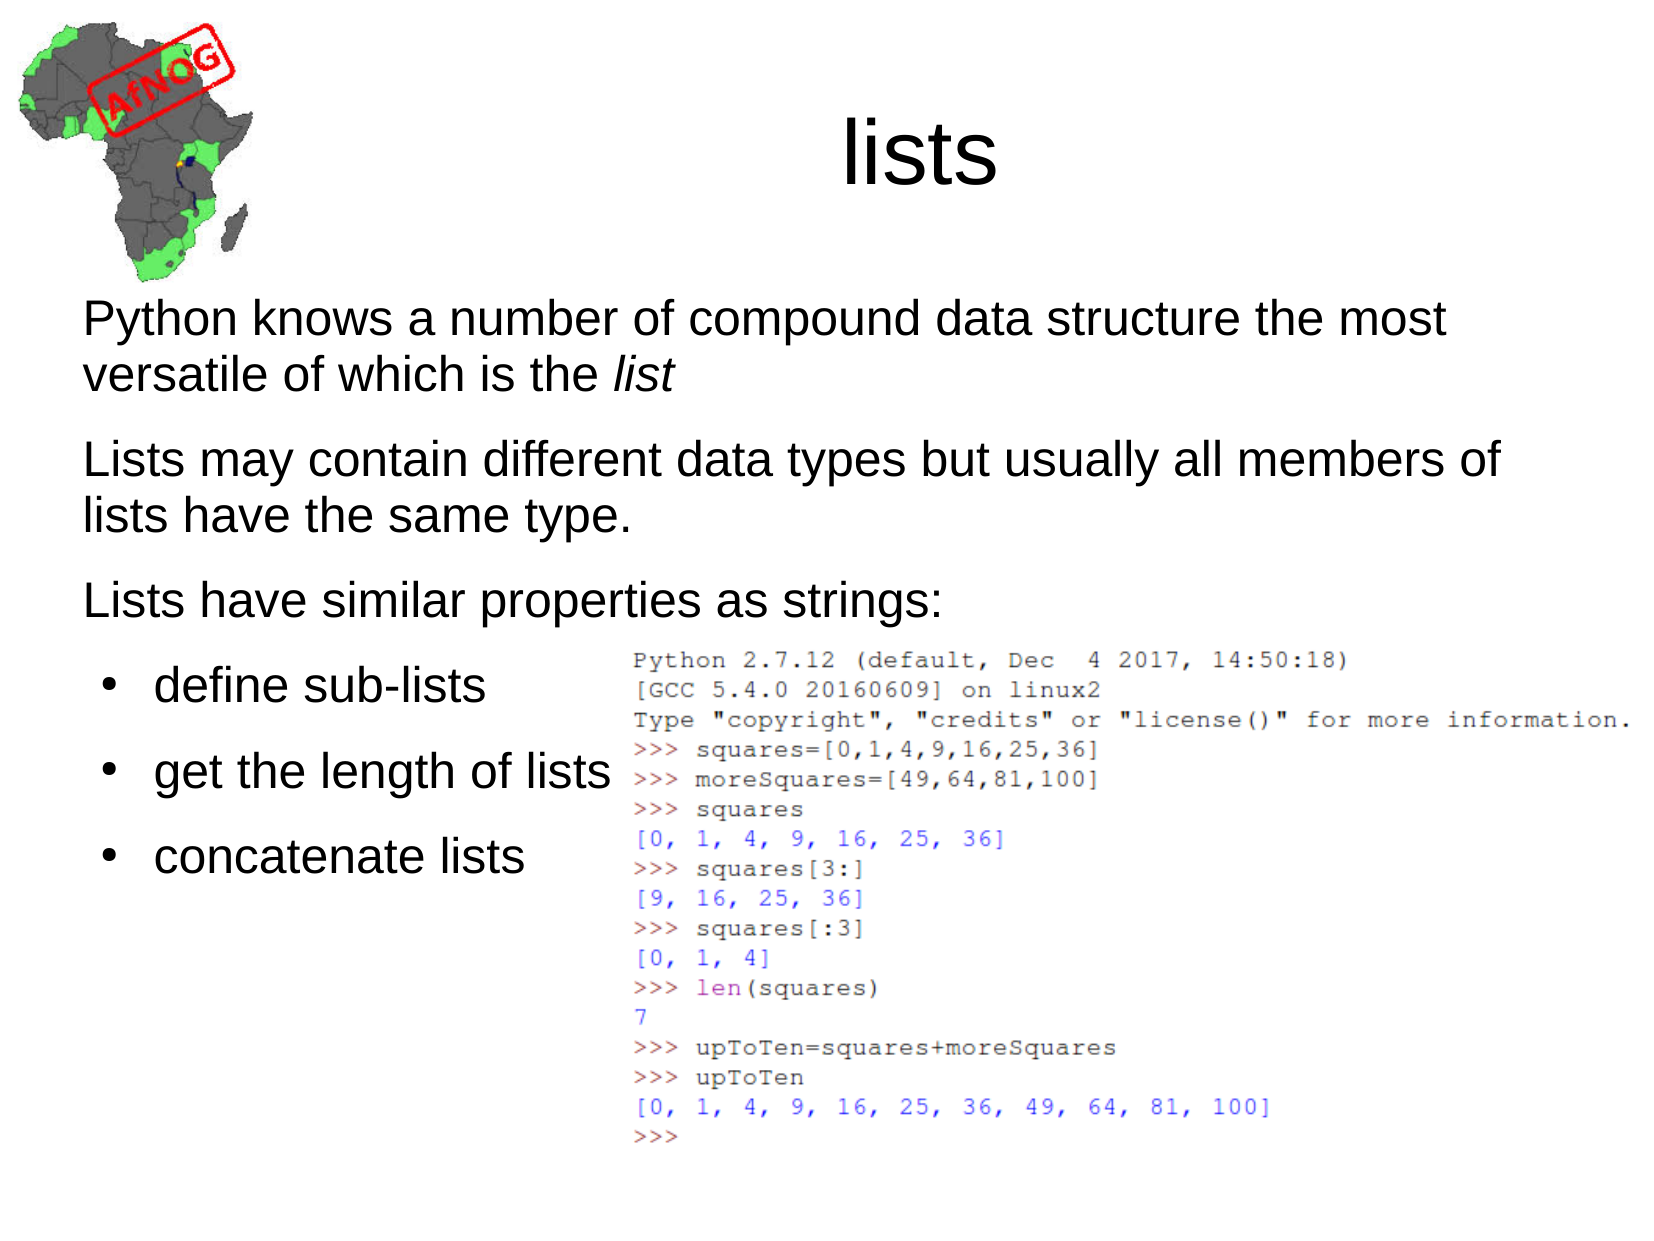

# lists
Python knows a number of compound data structure the most versatile of which is the list
Lists may contain different data types but usually all members of lists have the same type.
Lists have similar properties as strings:
define sub-lists
get the length of lists
concatenate lists